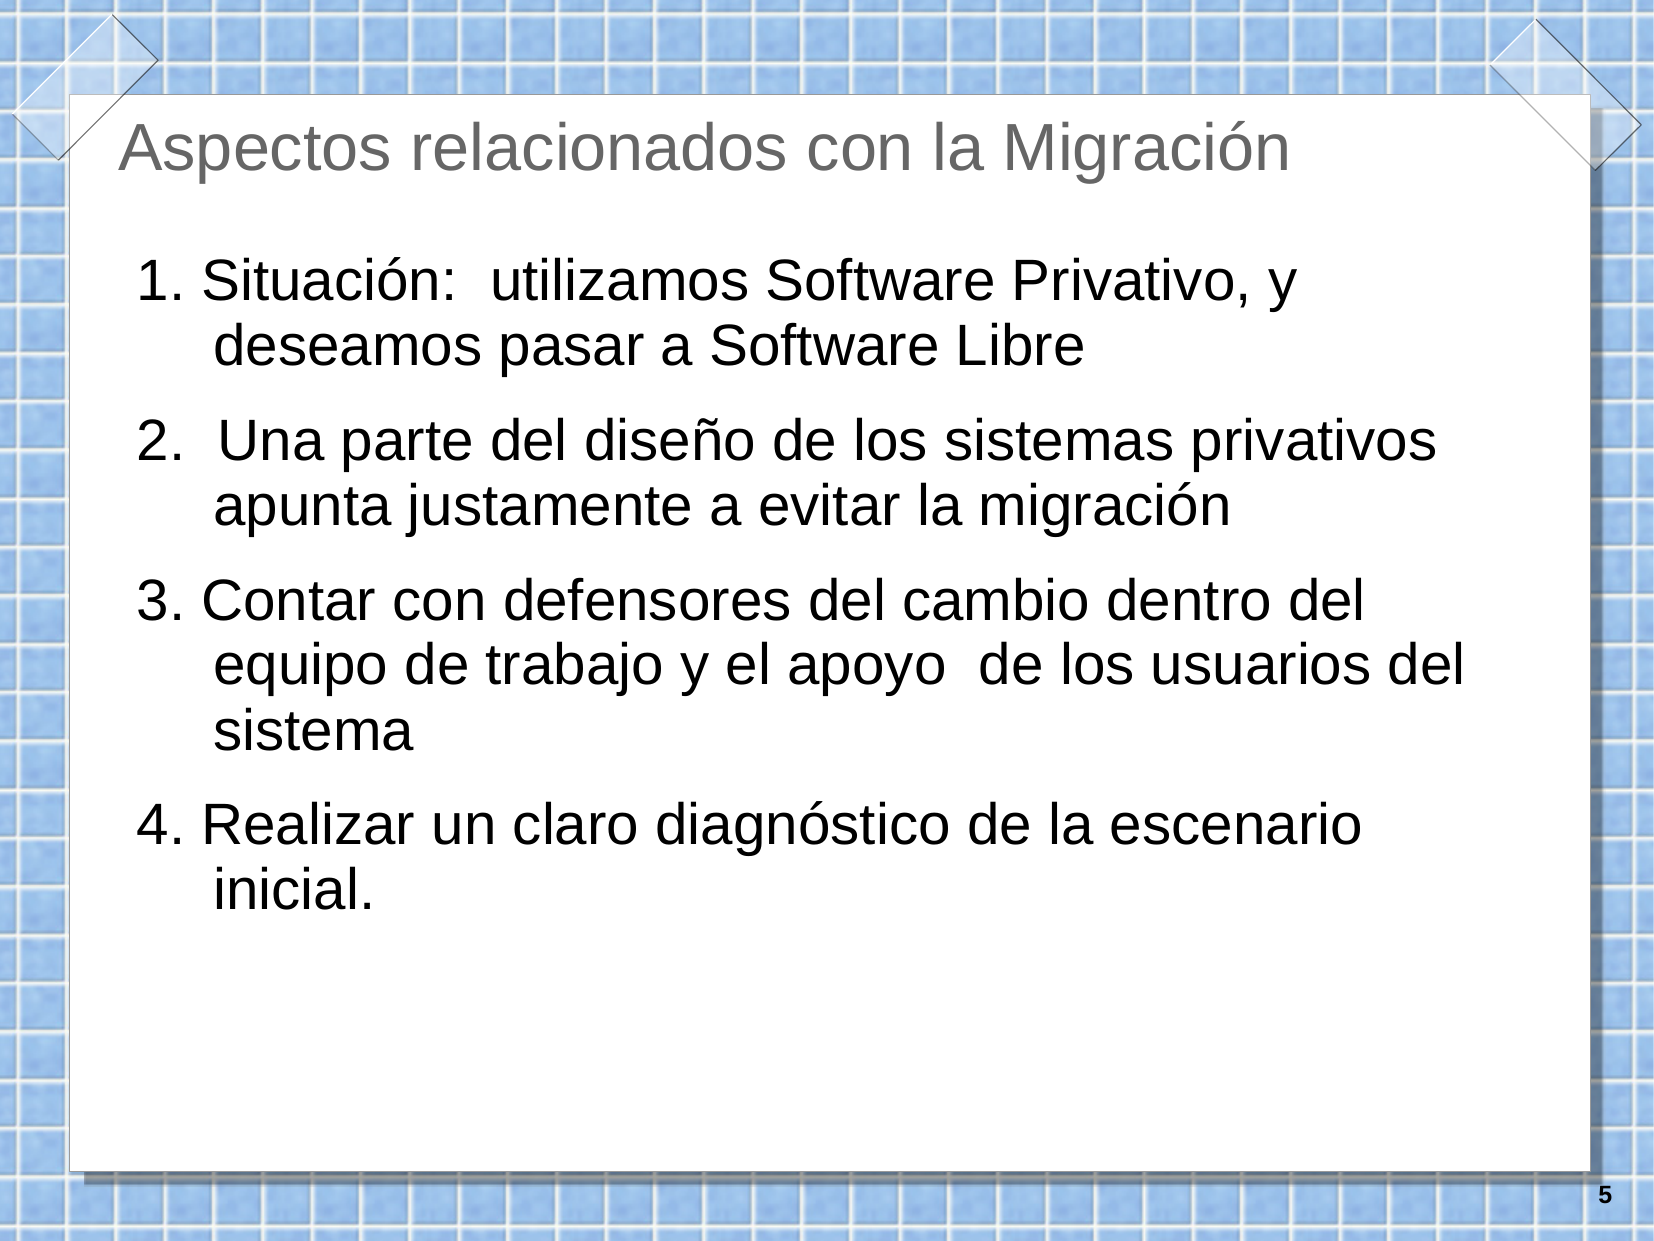

# Aspectos relacionados con la Migración
1. Situación: utilizamos Software Privativo, y deseamos pasar a Software Libre
2. Una parte del diseño de los sistemas privativos apunta justamente a evitar la migración
3. Contar con defensores del cambio dentro del equipo de trabajo y el apoyo de los usuarios del sistema
4. Realizar un claro diagnóstico de la escenario inicial.